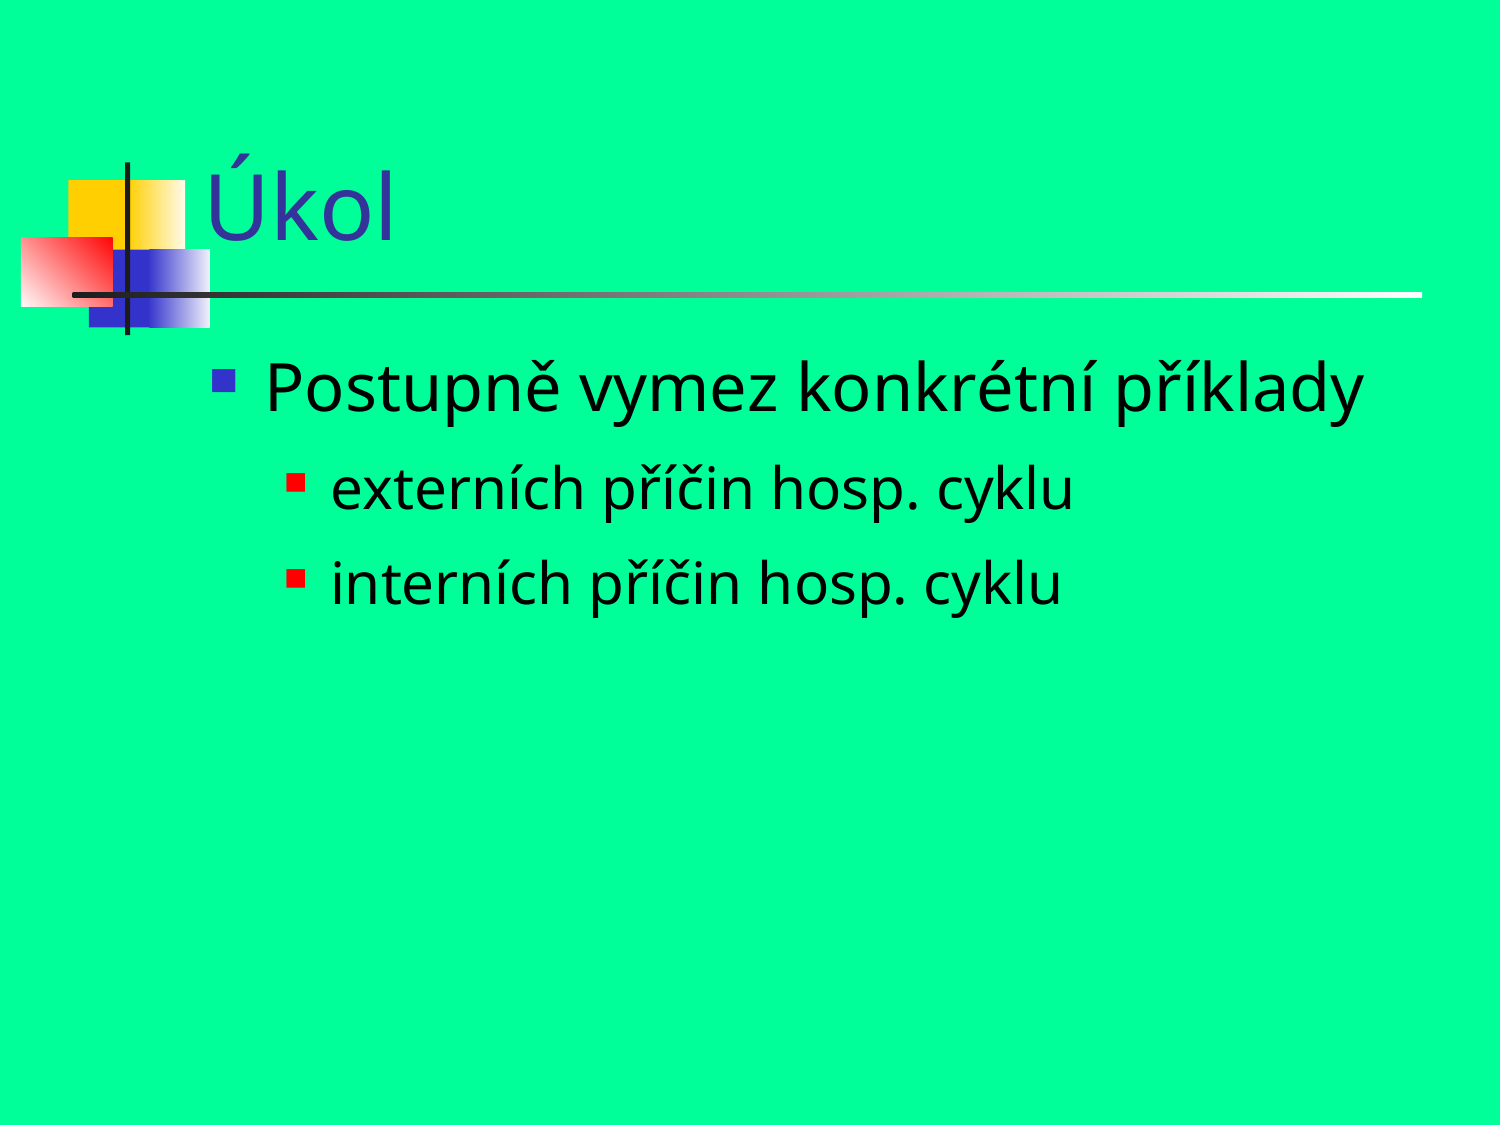

# Úkol
Postupně vymez konkrétní příklady
externích příčin hosp. cyklu
interních příčin hosp. cyklu